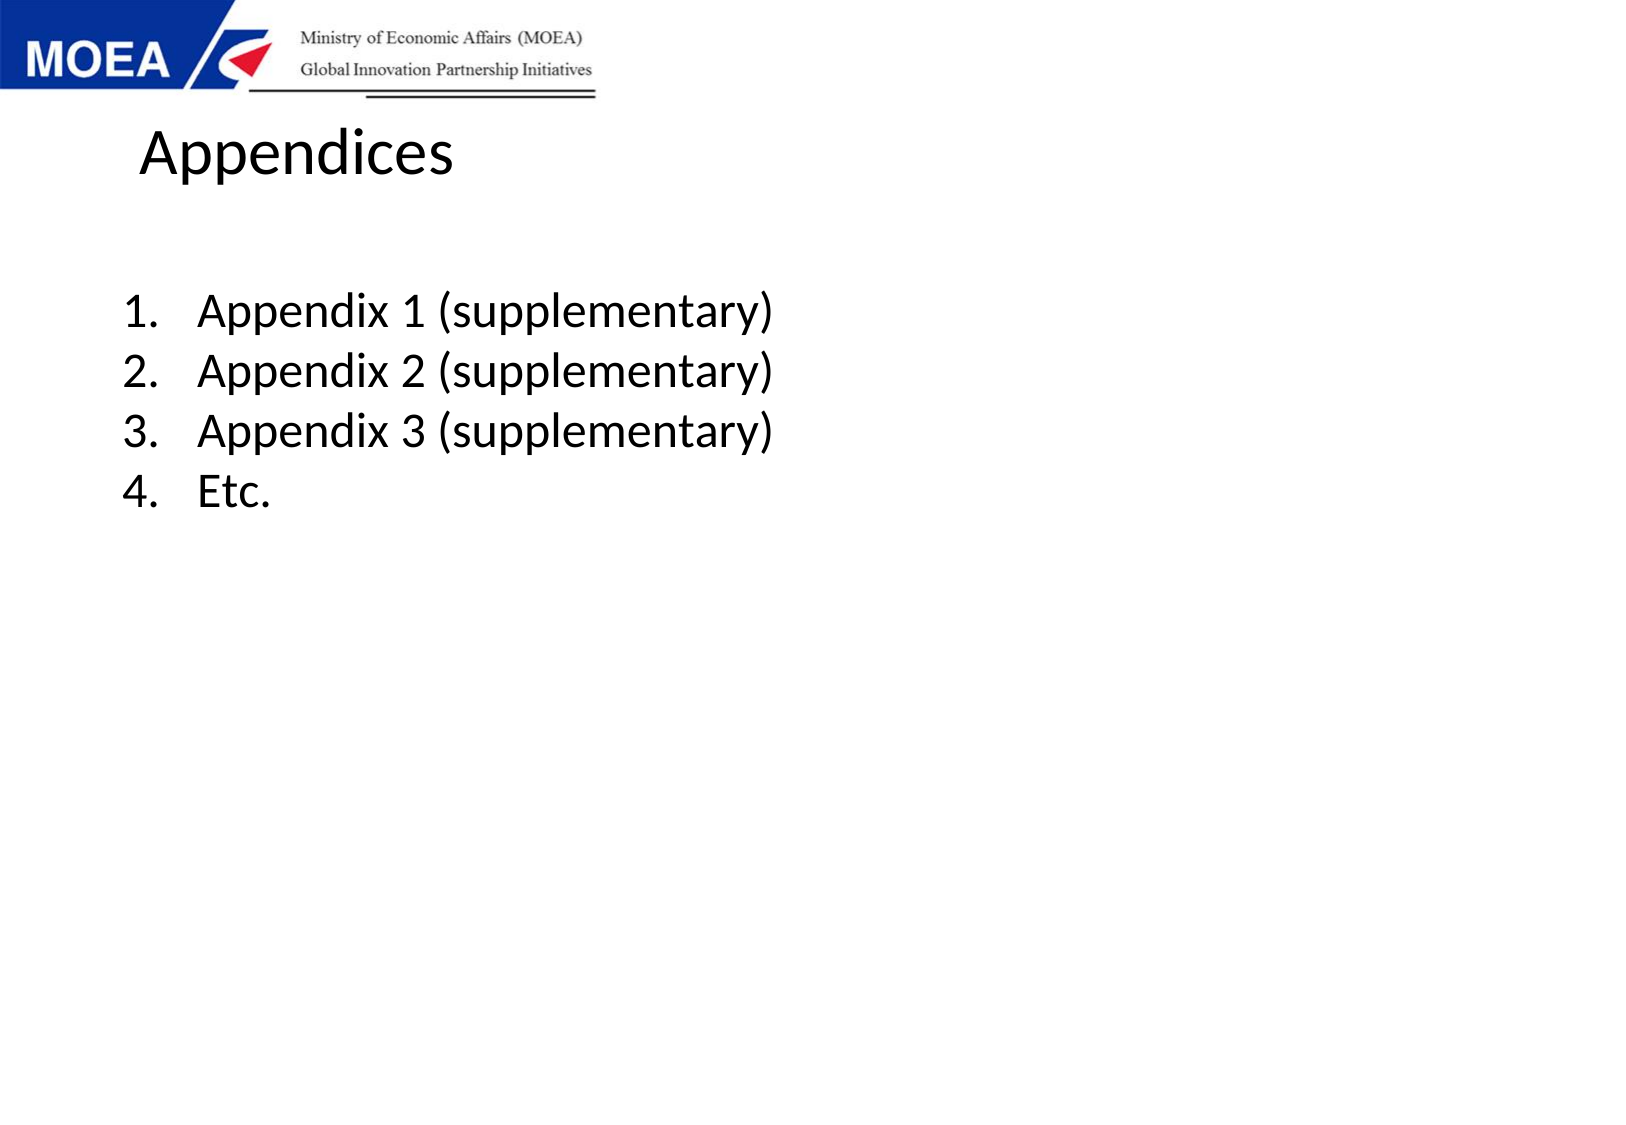

# Appendices
Appendix 1 (supplementary)
Appendix 2 (supplementary)
Appendix 3 (supplementary)
Etc.